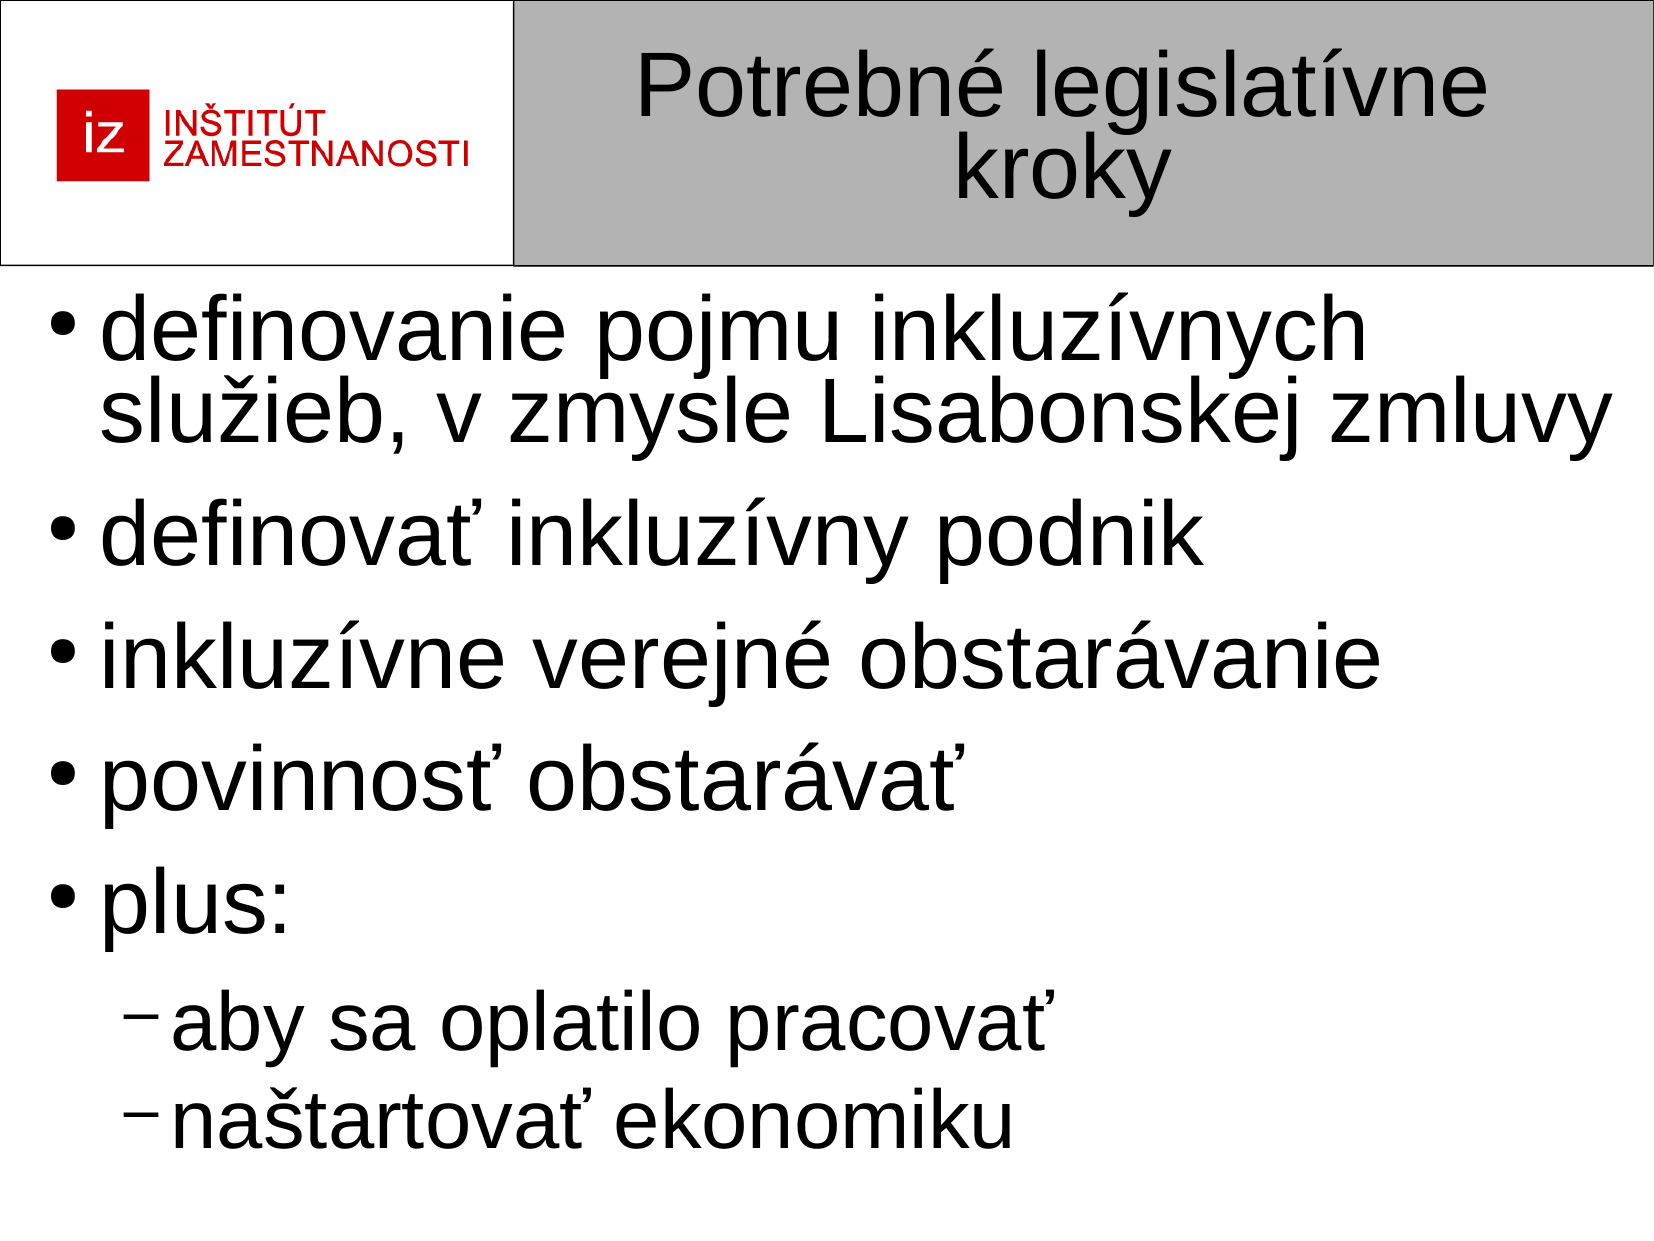

# Potrebné legislatívne kroky
definovanie pojmu inkluzívnych služieb, v zmysle Lisabonskej zmluvy
definovať inkluzívny podnik
inkluzívne verejné obstarávanie
povinnosť obstarávať
plus:
aby sa oplatilo pracovať
naštartovať ekonomiku